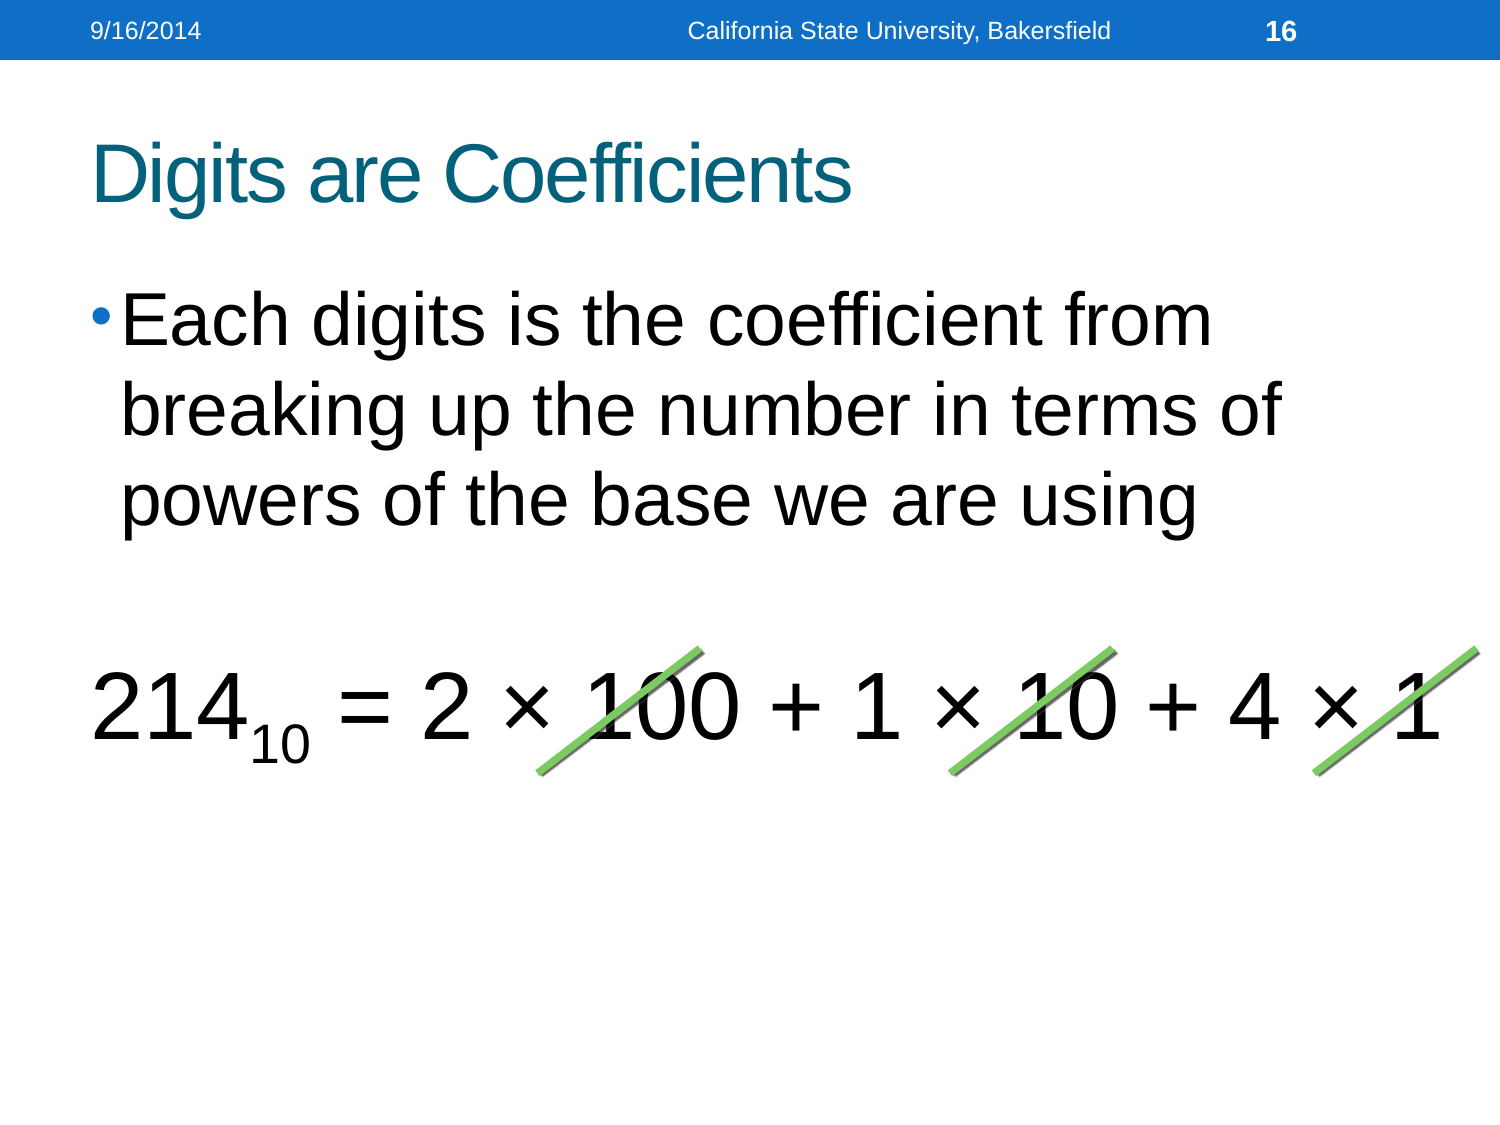

9/16/2014
California State University, Bakersfield
# Digits are Coefficients
Each digits is the coefficient from breaking up the number in terms of powers of the base we are using
21410 = 2 × 100 + 1 × 10 + 4 × 1